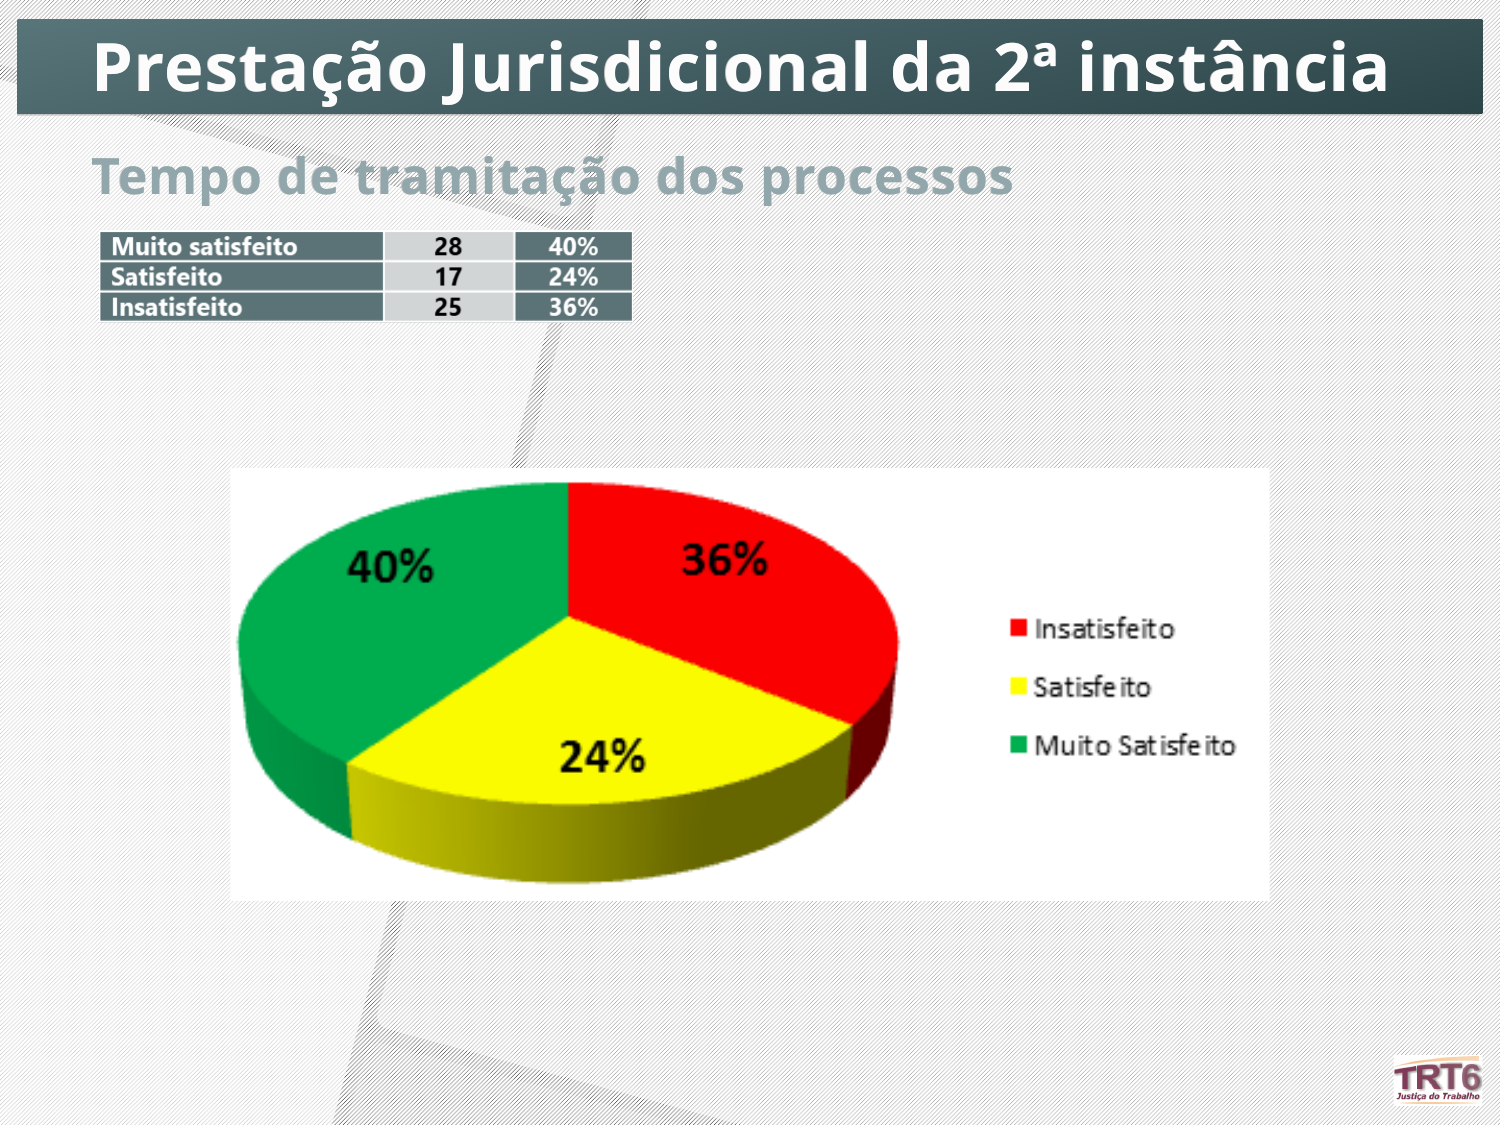

Prestação Jurisdicional da 2ª instância
Tempo de tramitação dos processos